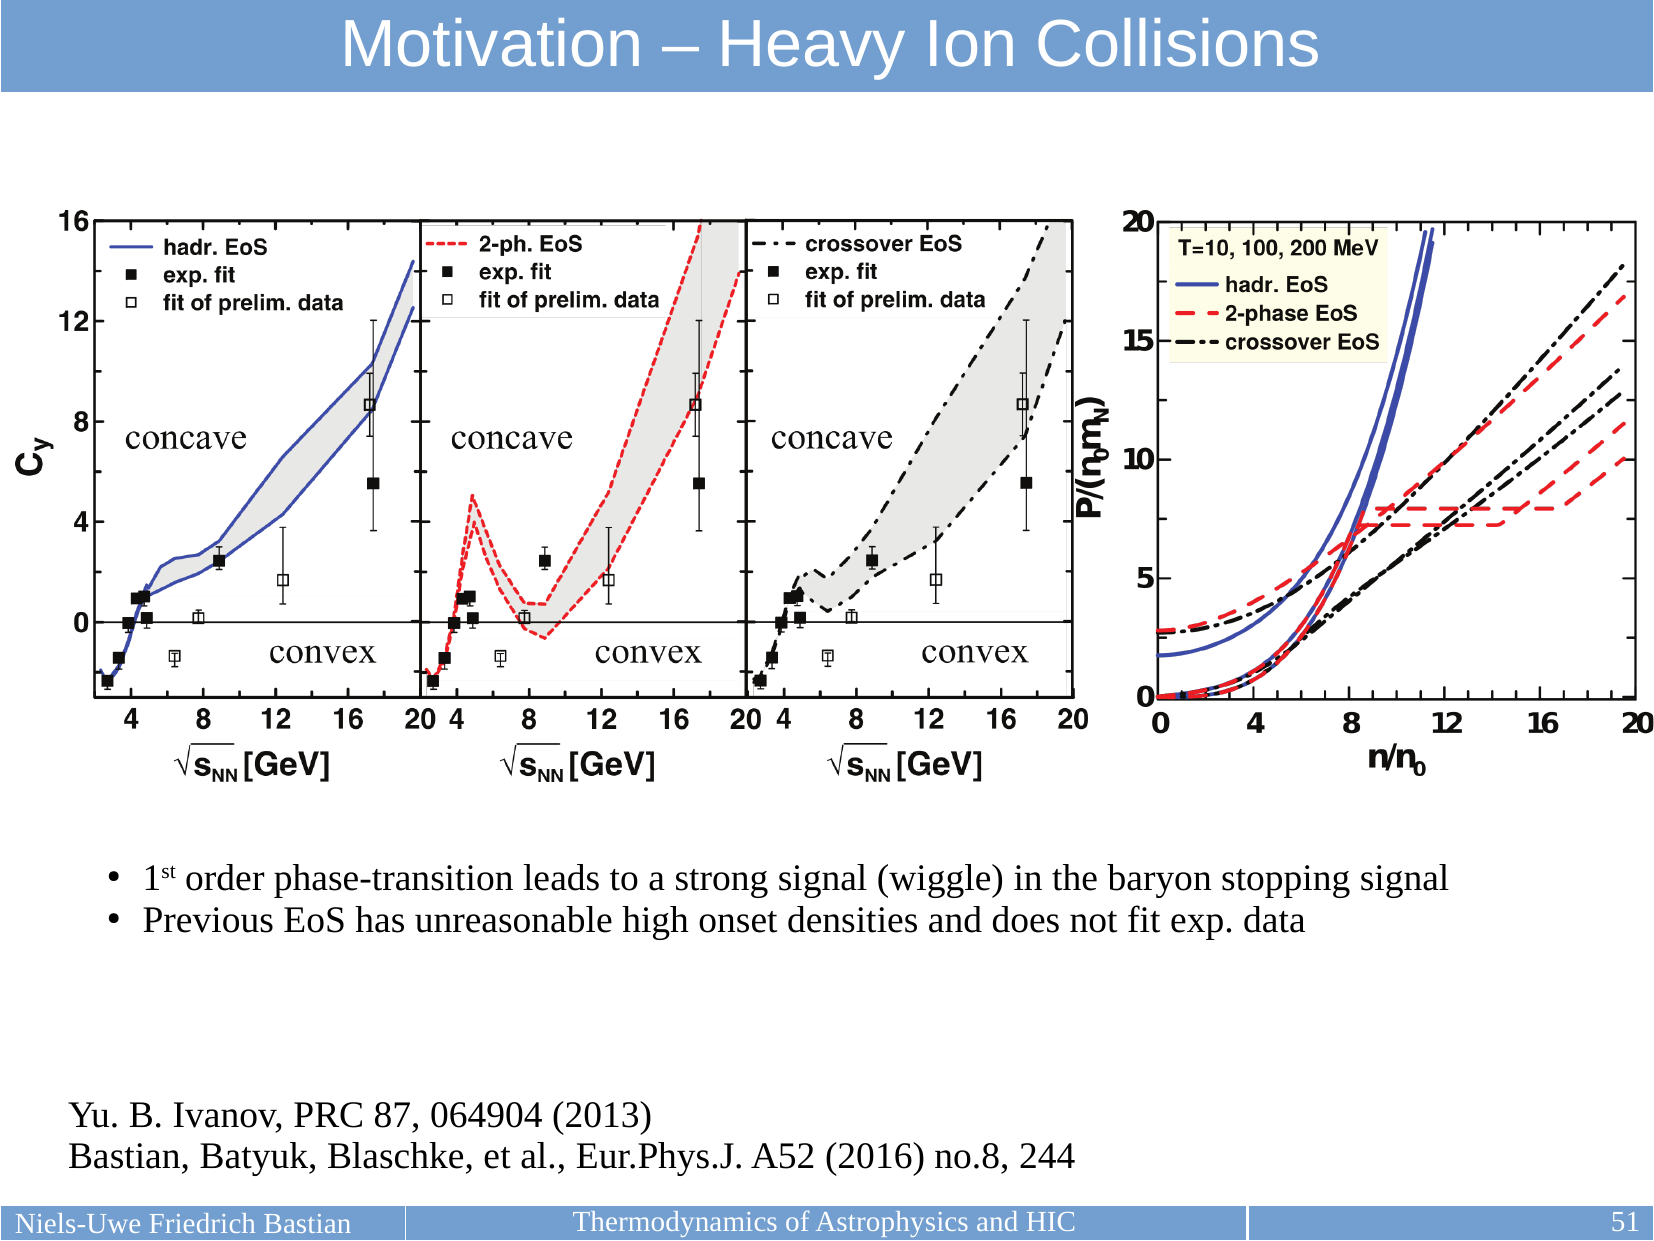

# Motivation – Heavy Ion Collisions
1st order phase-transition leads to a strong signal (wiggle) in the baryon stopping signal
Previous EoS has unreasonable high onset densities and does not fit exp. data
Yu. B. Ivanov, PRC 87, 064904 (2013)
Bastian, Batyuk, Blaschke, et al., Eur.Phys.J. A52 (2016) no.8, 244
Thermodynamics of Astrophysics and HIC
51